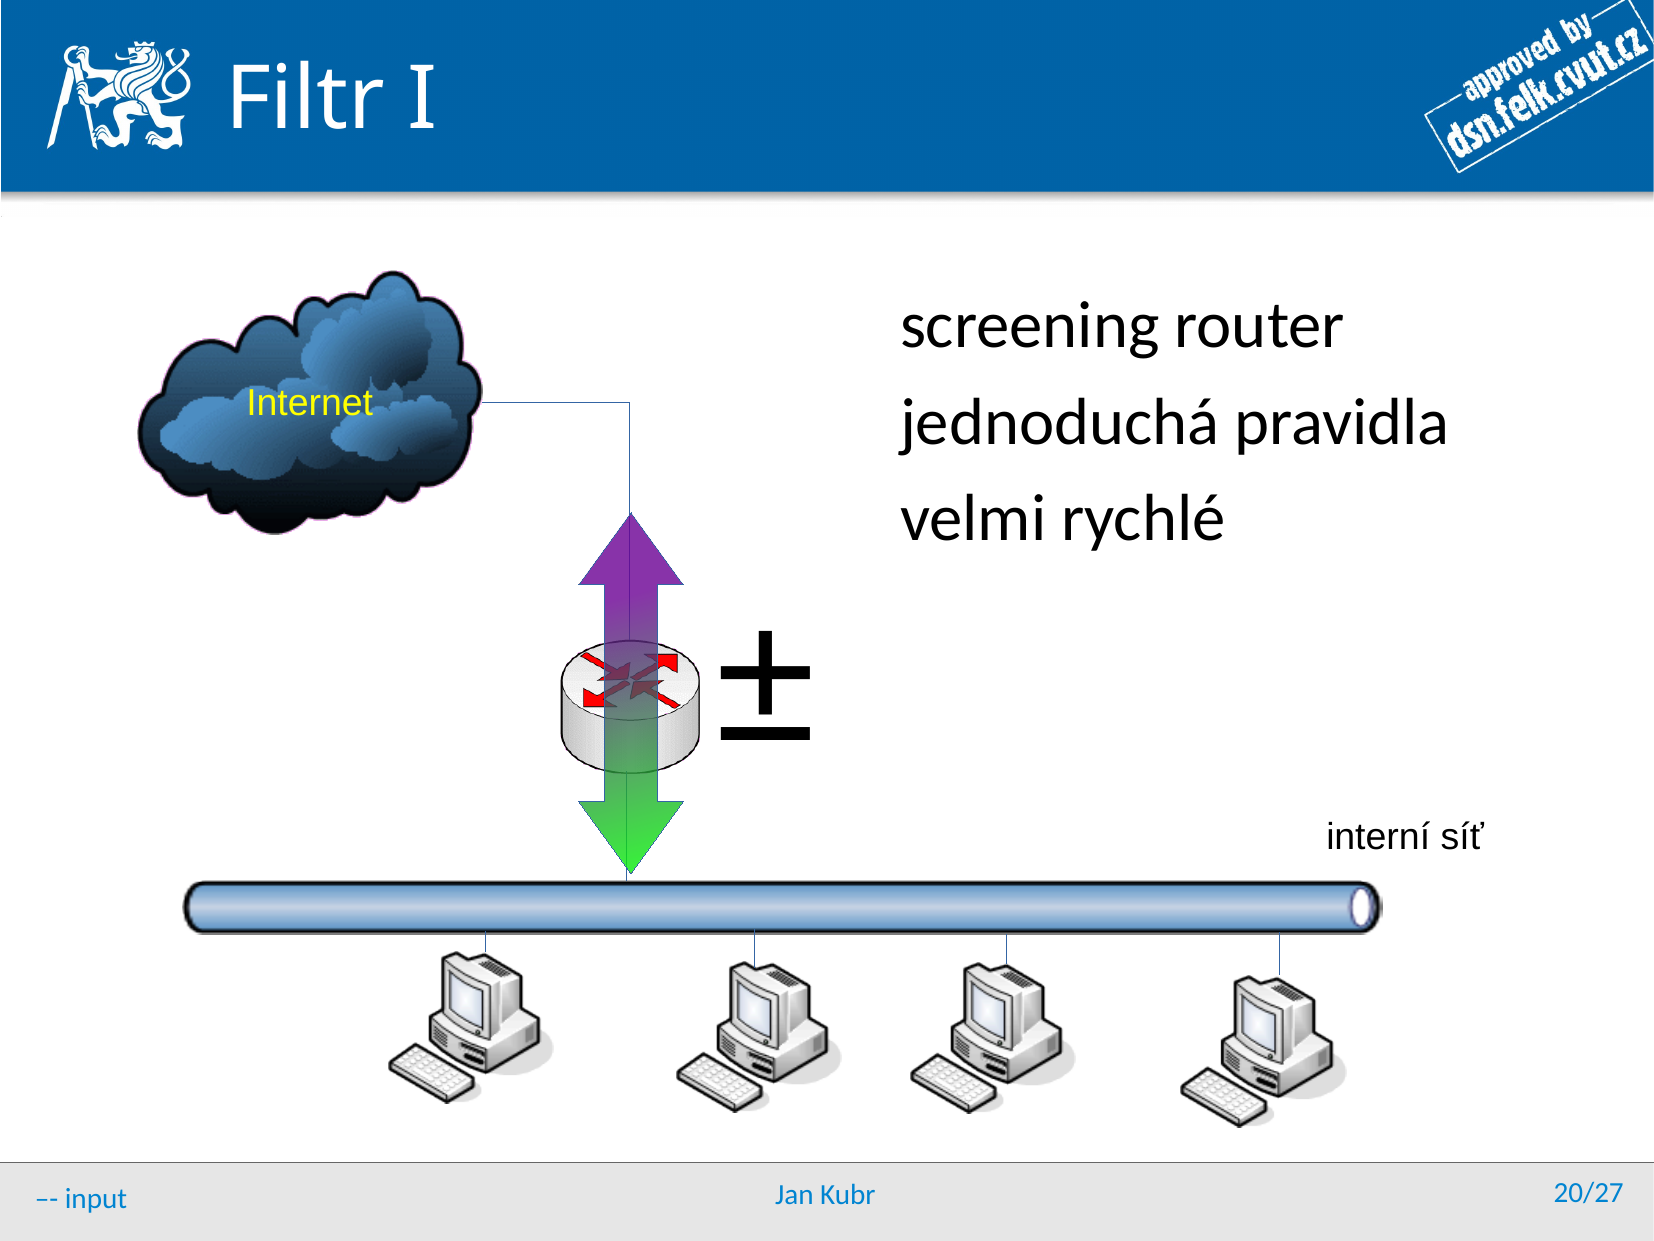

# Filtr I
Internet
screening router
jednoduchá pravidla
velmi rychlé
±
interní síť
20
Jan Kubr
02/2006